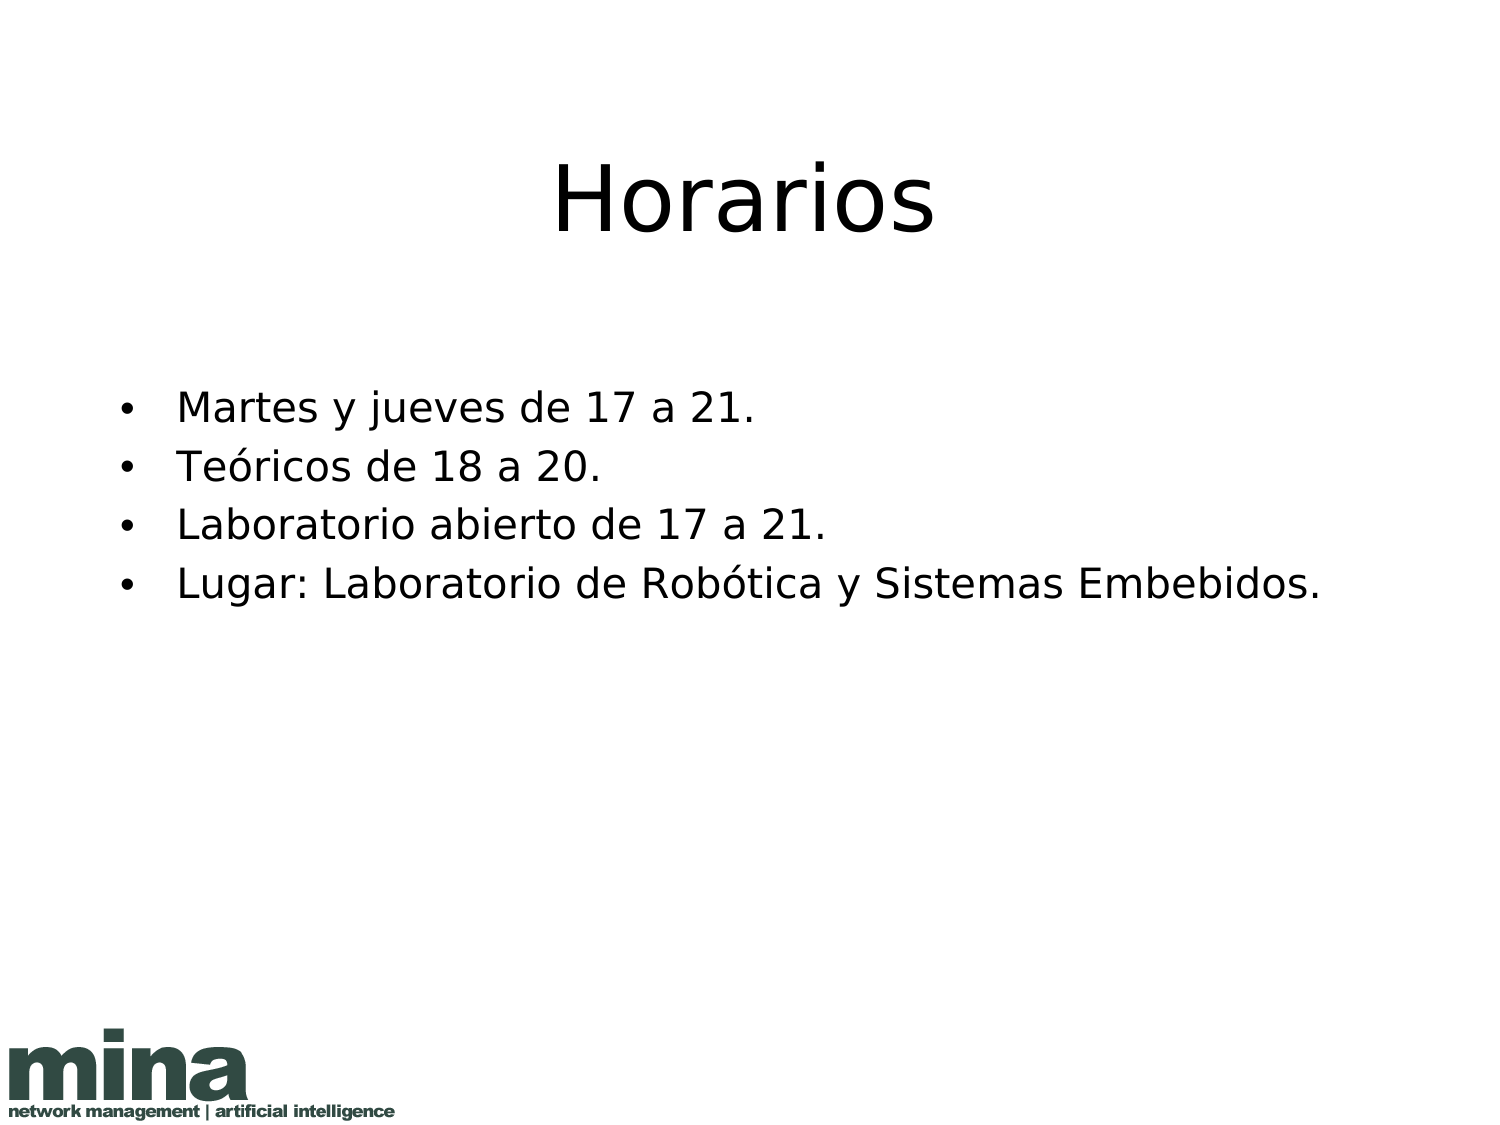

# Horarios
Martes y jueves de 17 a 21.
Teóricos de 18 a 20.
Laboratorio abierto de 17 a 21.
Lugar: Laboratorio de Robótica y Sistemas Embebidos.